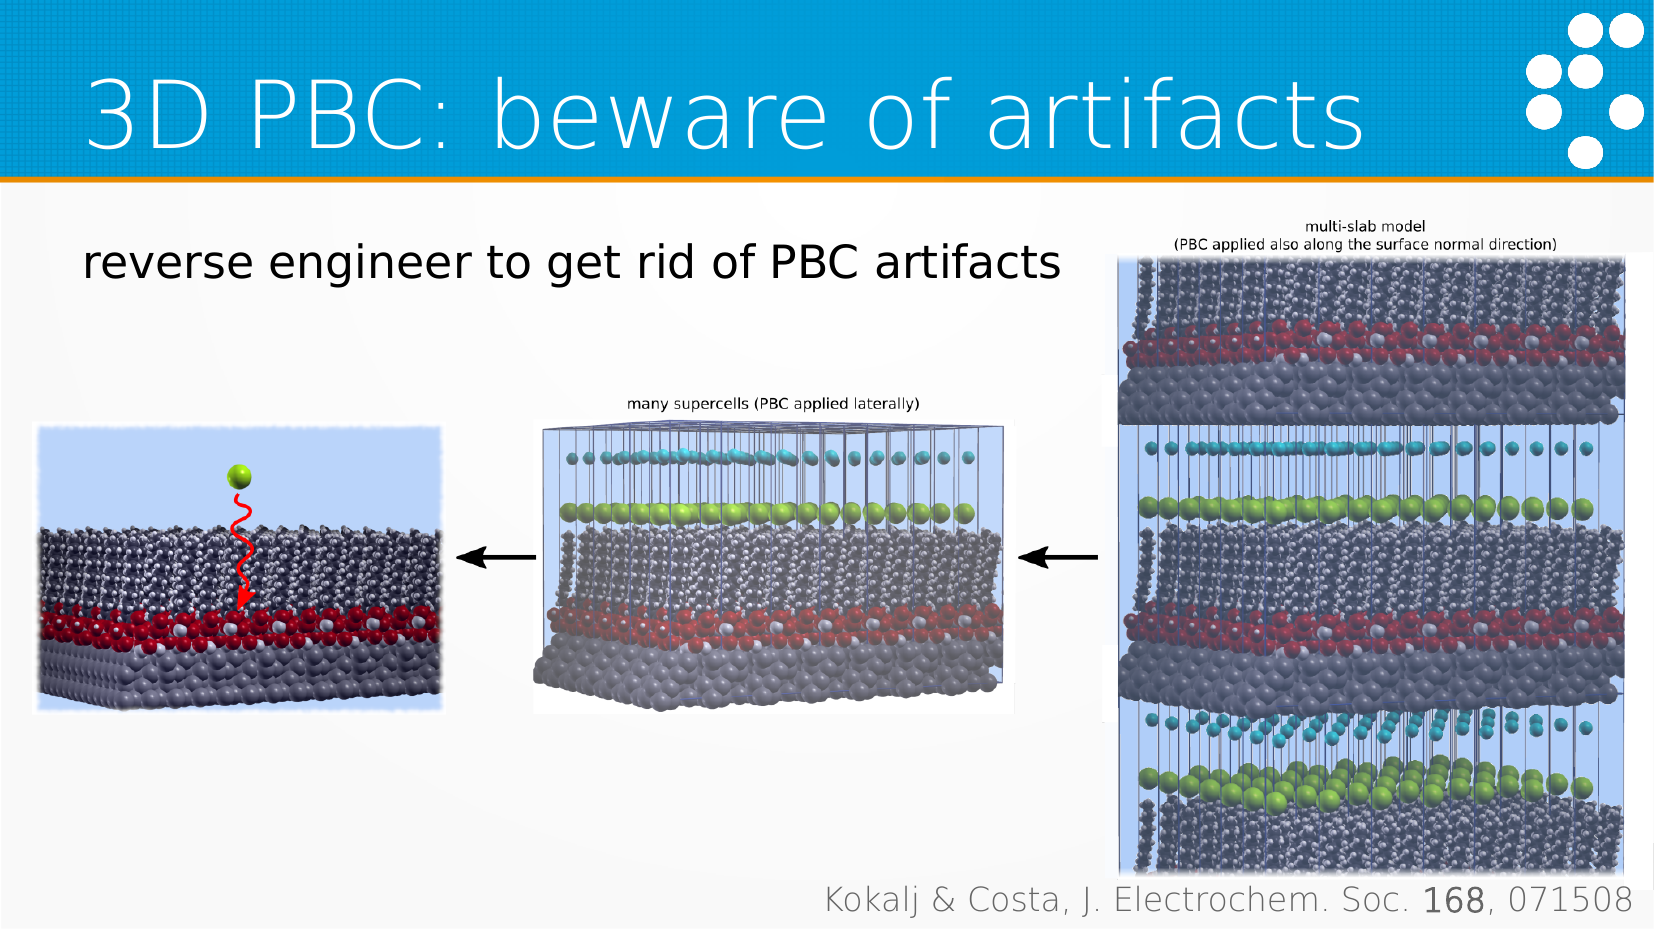

# 3D PBC: beware of artifacts
reverse engineer to get rid of PBC artifacts
Kokalj & Costa, J. Electrochem. Soc. 168, 071508